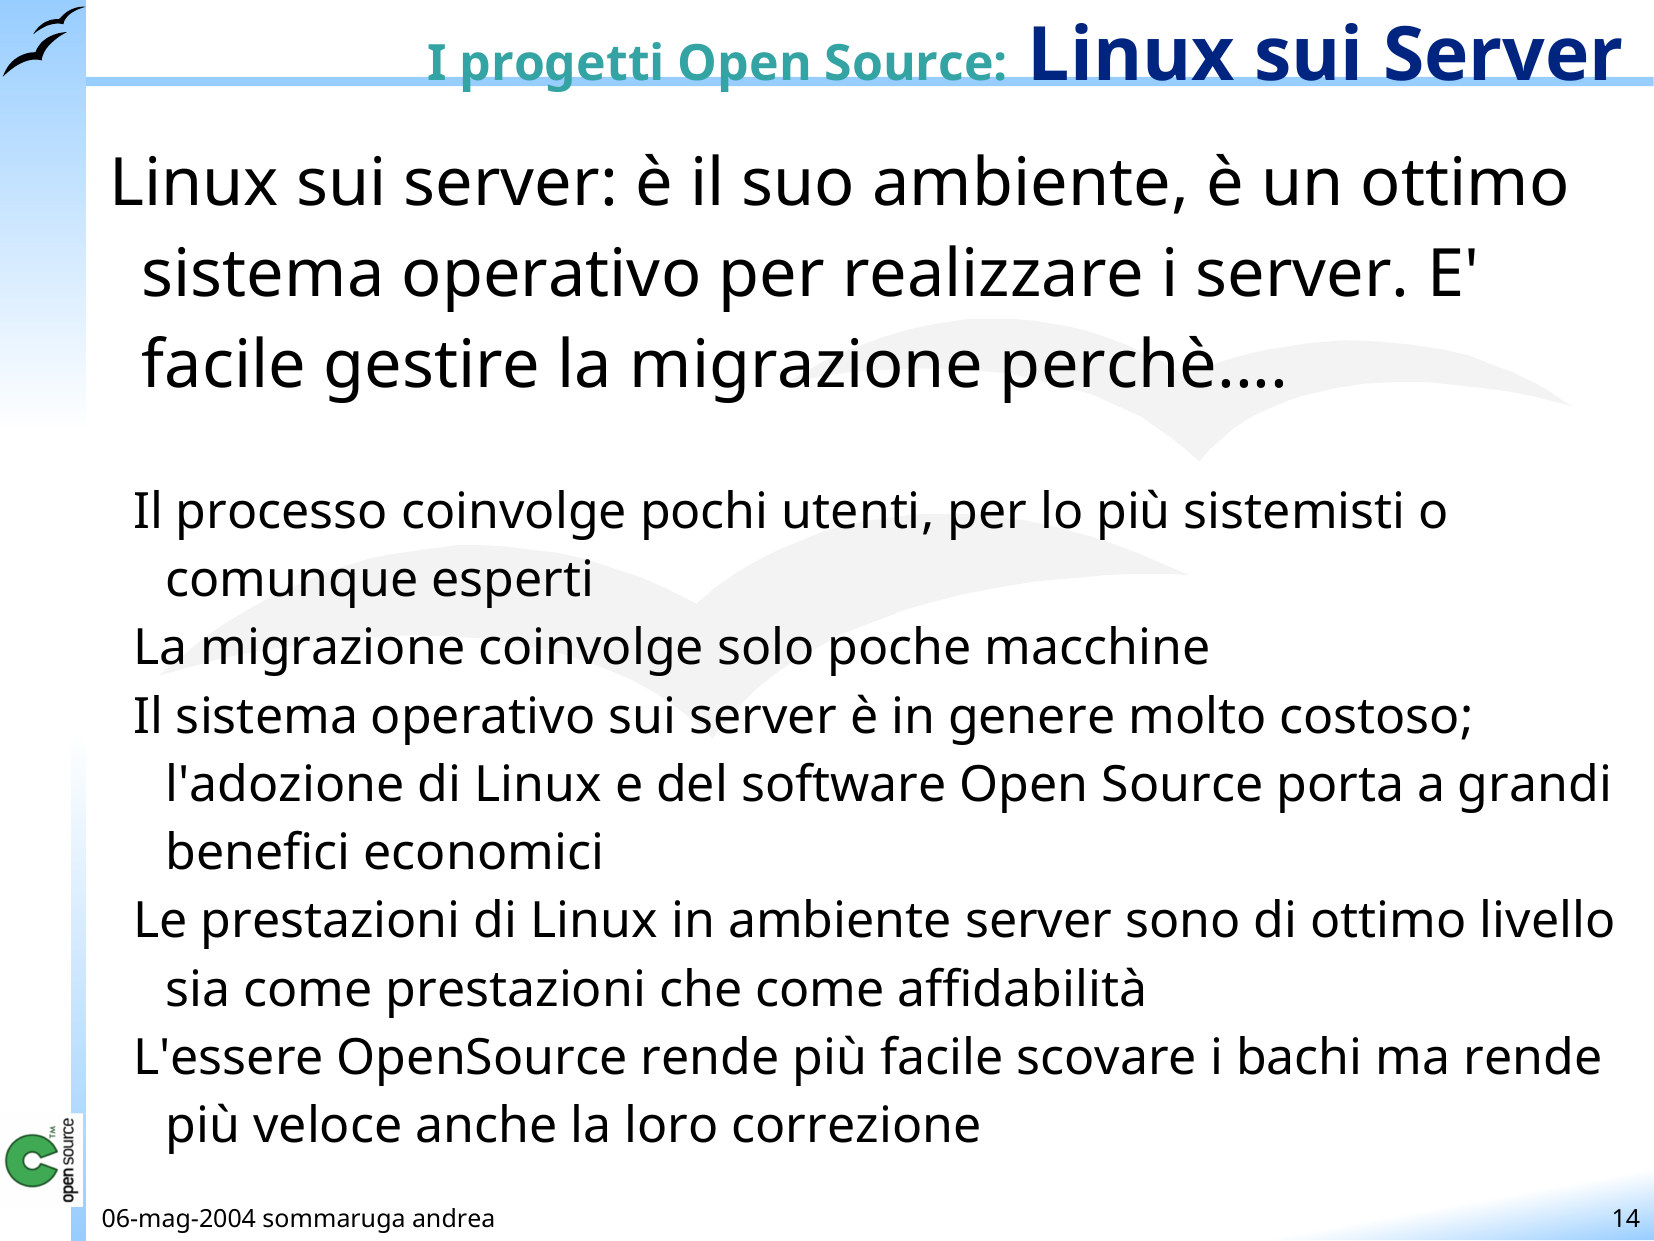

# I progetti Open Source: Linux sui Server
Linux sui server: è il suo ambiente, è un ottimo sistema operativo per realizzare i server. E' facile gestire la migrazione perchè....
Il processo coinvolge pochi utenti, per lo più sistemisti o comunque esperti
La migrazione coinvolge solo poche macchine
Il sistema operativo sui server è in genere molto costoso; l'adozione di Linux e del software Open Source porta a grandi benefici economici
Le prestazioni di Linux in ambiente server sono di ottimo livello sia come prestazioni che come affidabilità
L'essere OpenSource rende più facile scovare i bachi ma rende più veloce anche la loro correzione